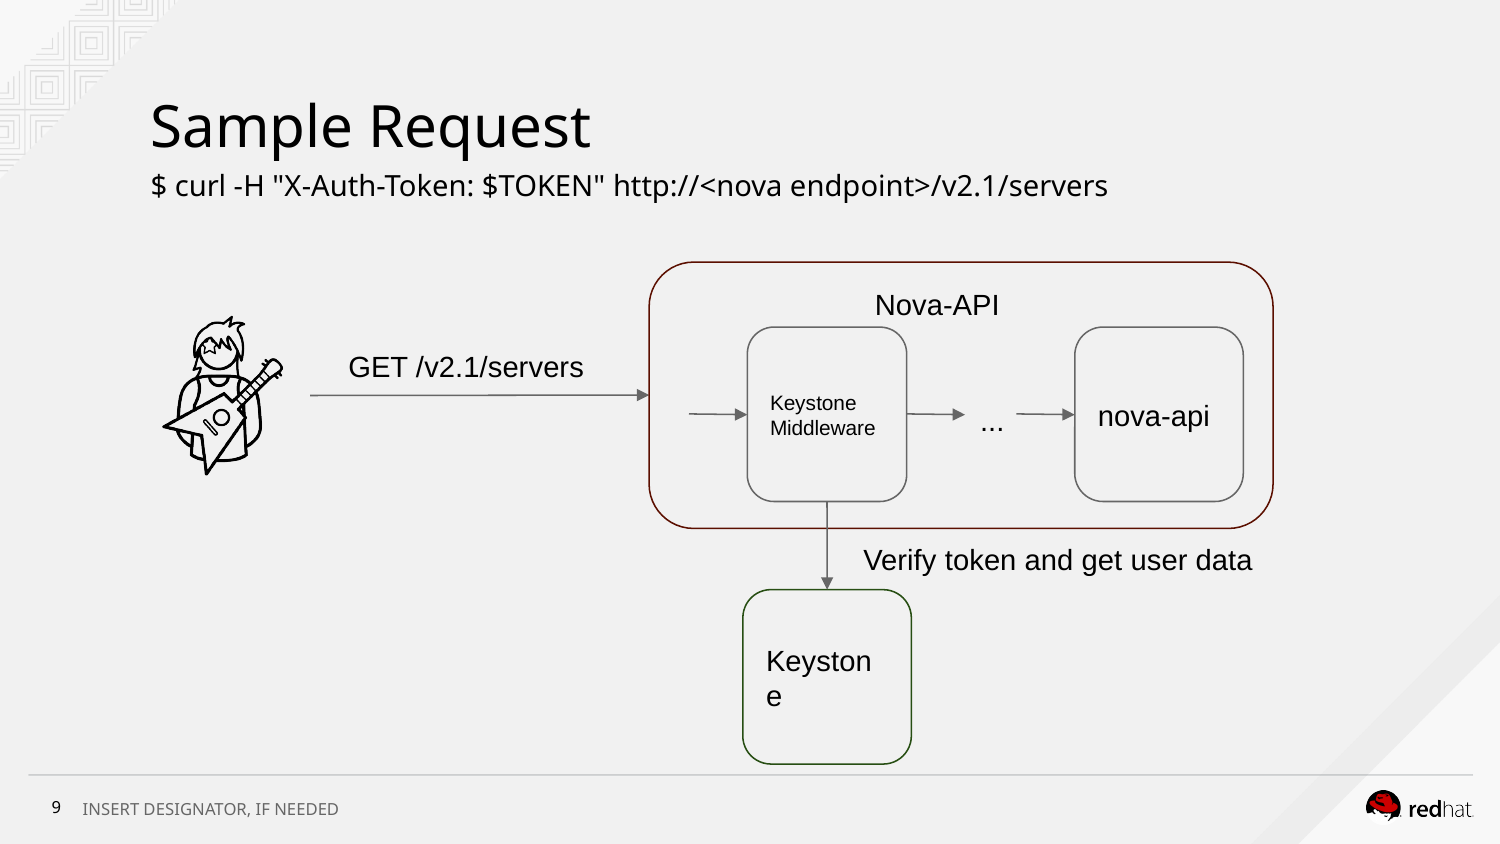

# Sample Request
$ curl -H "X-Auth-Token: $TOKEN" http://<nova endpoint>/v2.1/servers
Nova-API
Keystone Middleware
nova-api
GET /v2.1/servers
...
Verify token and get user data
Keystone